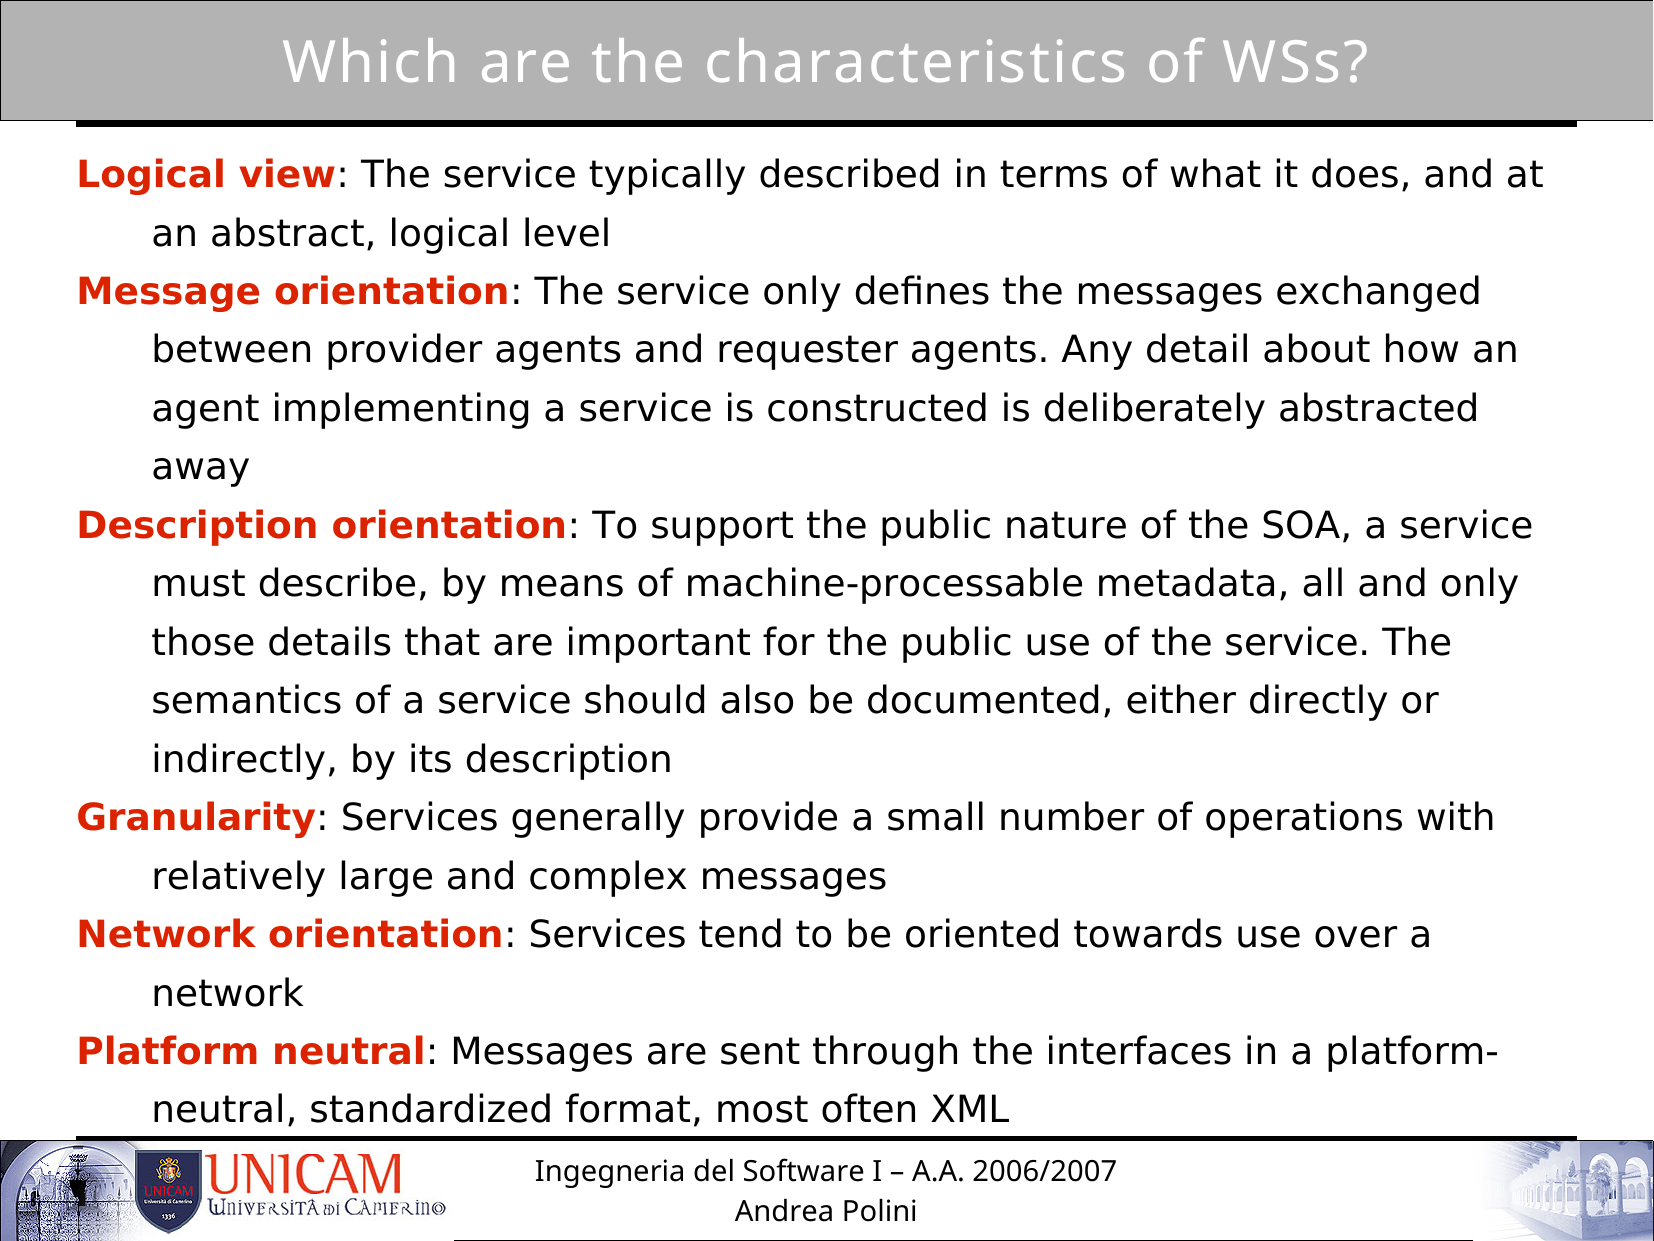

# Which are the characteristics of WSs?
Logical view: The service typically described in terms of what it does, and at an abstract, logical level
Message orientation: The service only defines the messages exchanged between provider agents and requester agents. Any detail about how an agent implementing a service is constructed is deliberately abstracted away
Description orientation: To support the public nature of the SOA, a service must describe, by means of machine-processable metadata, all and only those details that are important for the public use of the service. The semantics of a service should also be documented, either directly or indirectly, by its description
Granularity: Services generally provide a small number of operations with relatively large and complex messages
Network orientation: Services tend to be oriented towards use over a network
Platform neutral: Messages are sent through the interfaces in a platform-neutral, standardized format, most often XML